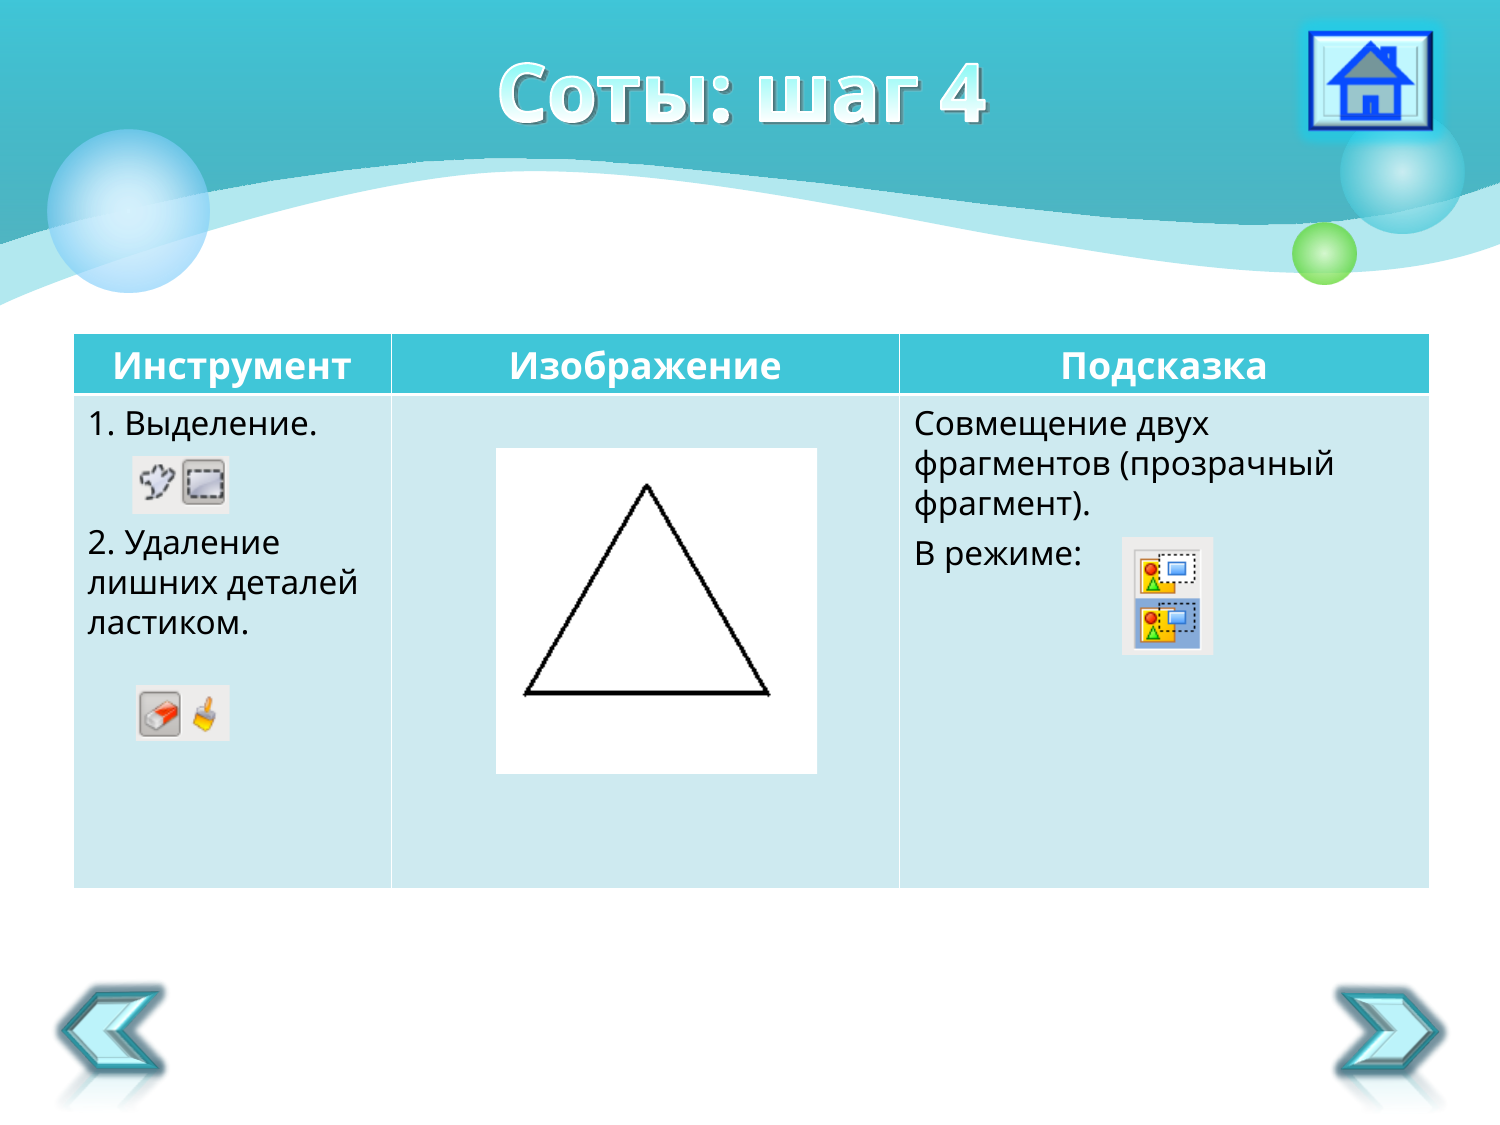

Соты: шаг 4
| Инструмент | Изображение | Подсказка |
| --- | --- | --- |
| 1. Выделение. 2. Удаление лишних деталей ластиком. | | Совмещение двух фрагментов (прозрачный фрагмент). В режиме: |